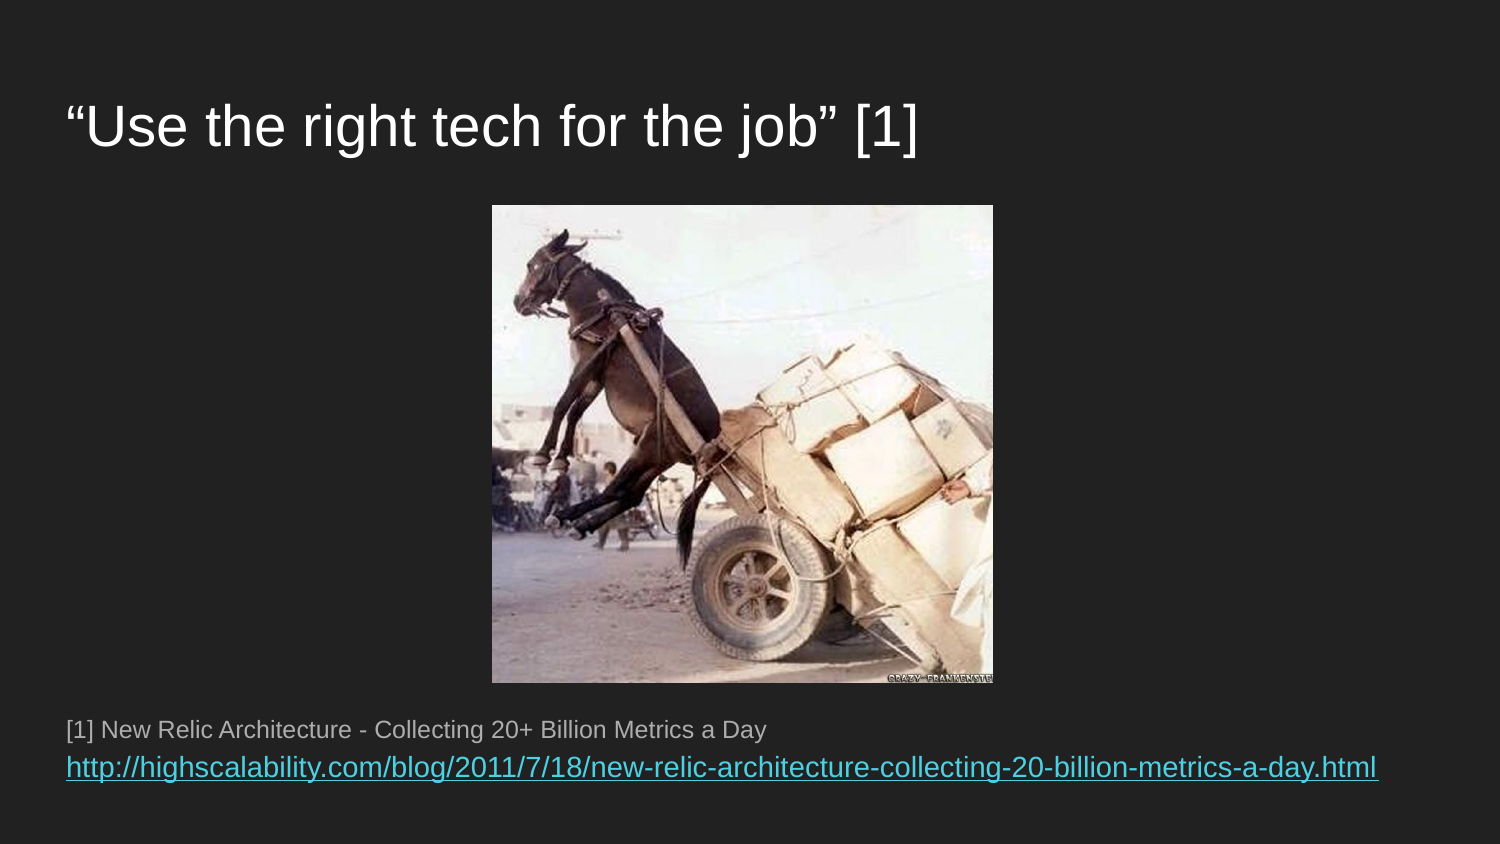

# “Use the right tech for the job” [1]
[1] New Relic Architecture - Collecting 20+ Billion Metrics a Day
http://highscalability.com/blog/2011/7/18/new-relic-architecture-collecting-20-billion-metrics-a-day.html